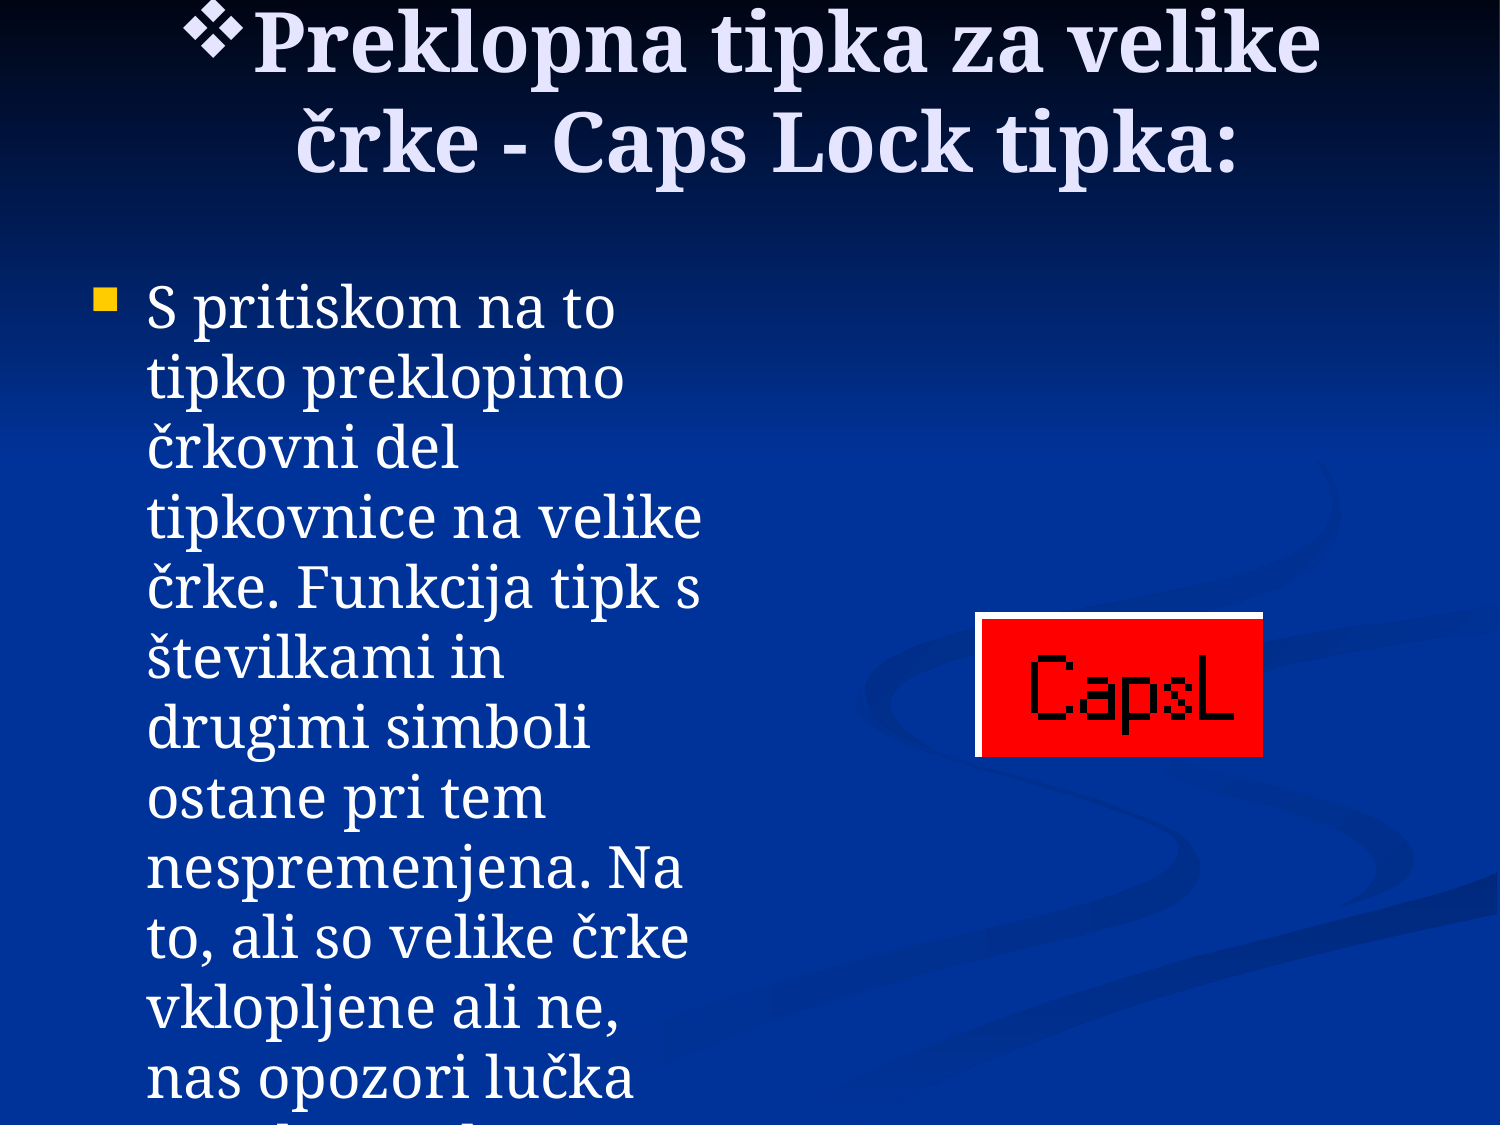

# Preklopna tipka za velike črke - Caps Lock tipka:
S pritiskom na to tipko preklopimo črkovni del tipkovnice na velike črke. Funkcija tipk s številkami in drugimi simboli ostane pri tem nespremenjena. Na to, ali so velike črke vklopljene ali ne, nas opozori lučka LED kontrole - Caps Lock.